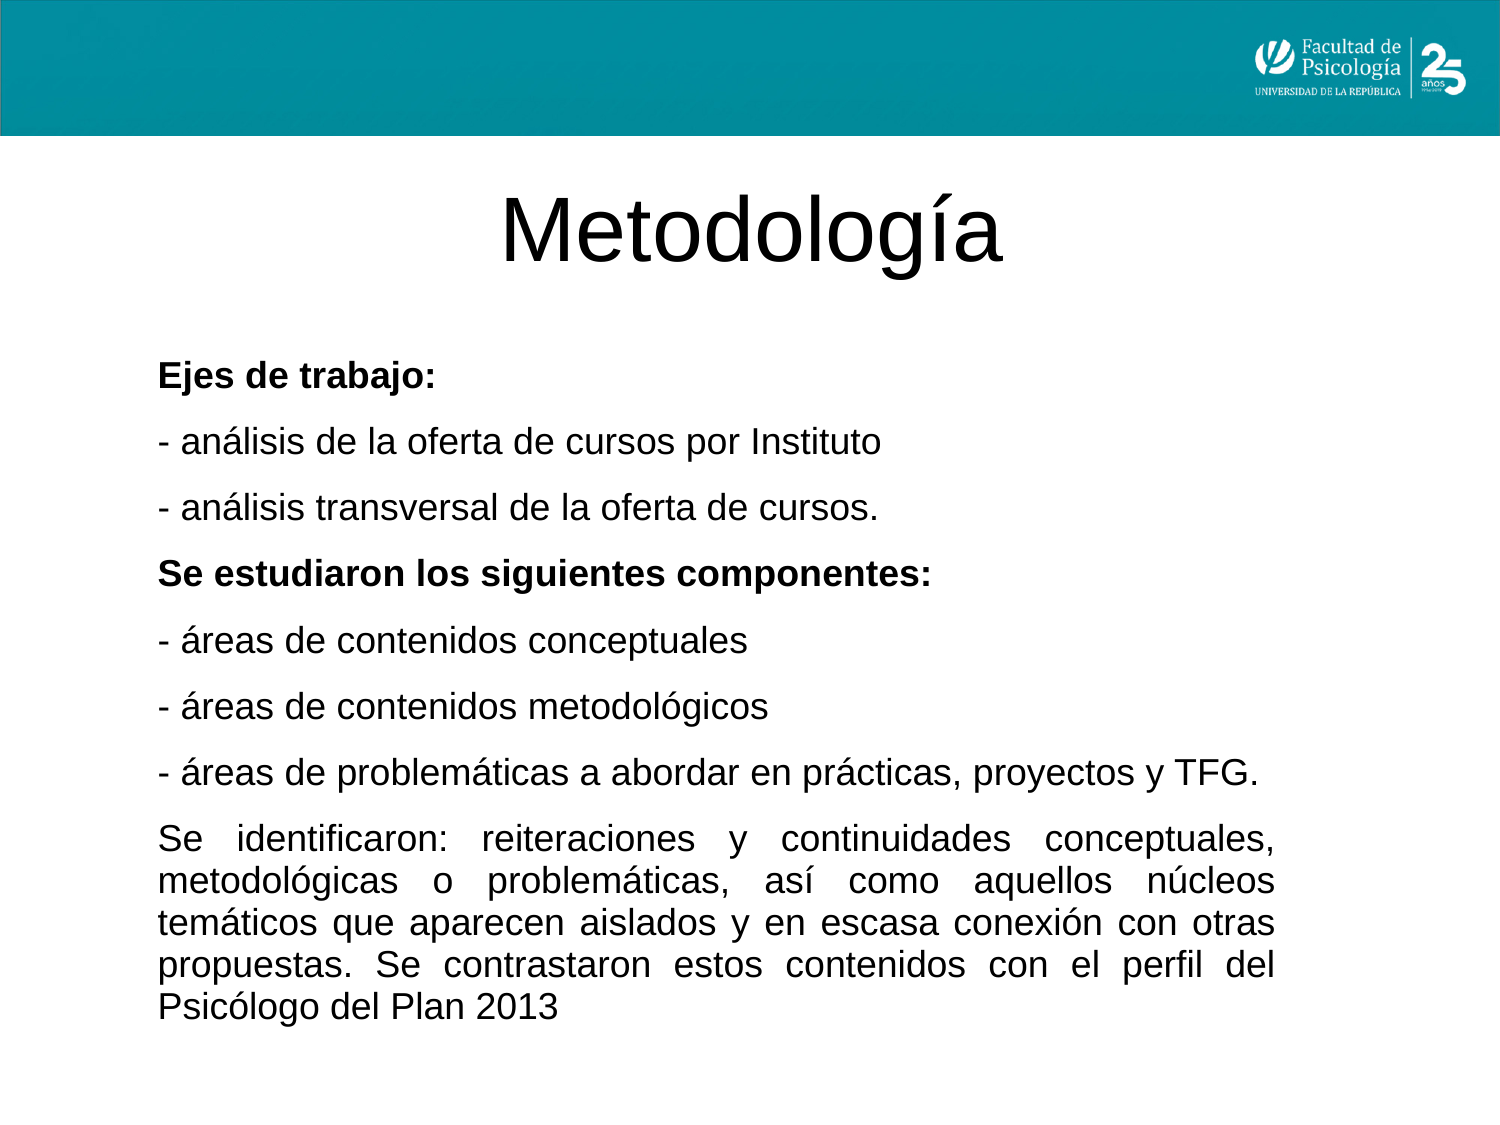

# Metodología
Ejes de trabajo:
- análisis de la oferta de cursos por Instituto
- análisis transversal de la oferta de cursos.
Se estudiaron los siguientes componentes:
- áreas de contenidos conceptuales
- áreas de contenidos metodológicos
- áreas de problemáticas a abordar en prácticas, proyectos y TFG.
Se identificaron: reiteraciones y continuidades conceptuales, metodológicas o problemáticas, así como aquellos núcleos temáticos que aparecen aislados y en escasa conexión con otras propuestas. Se contrastaron estos contenidos con el perfil del Psicólogo del Plan 2013